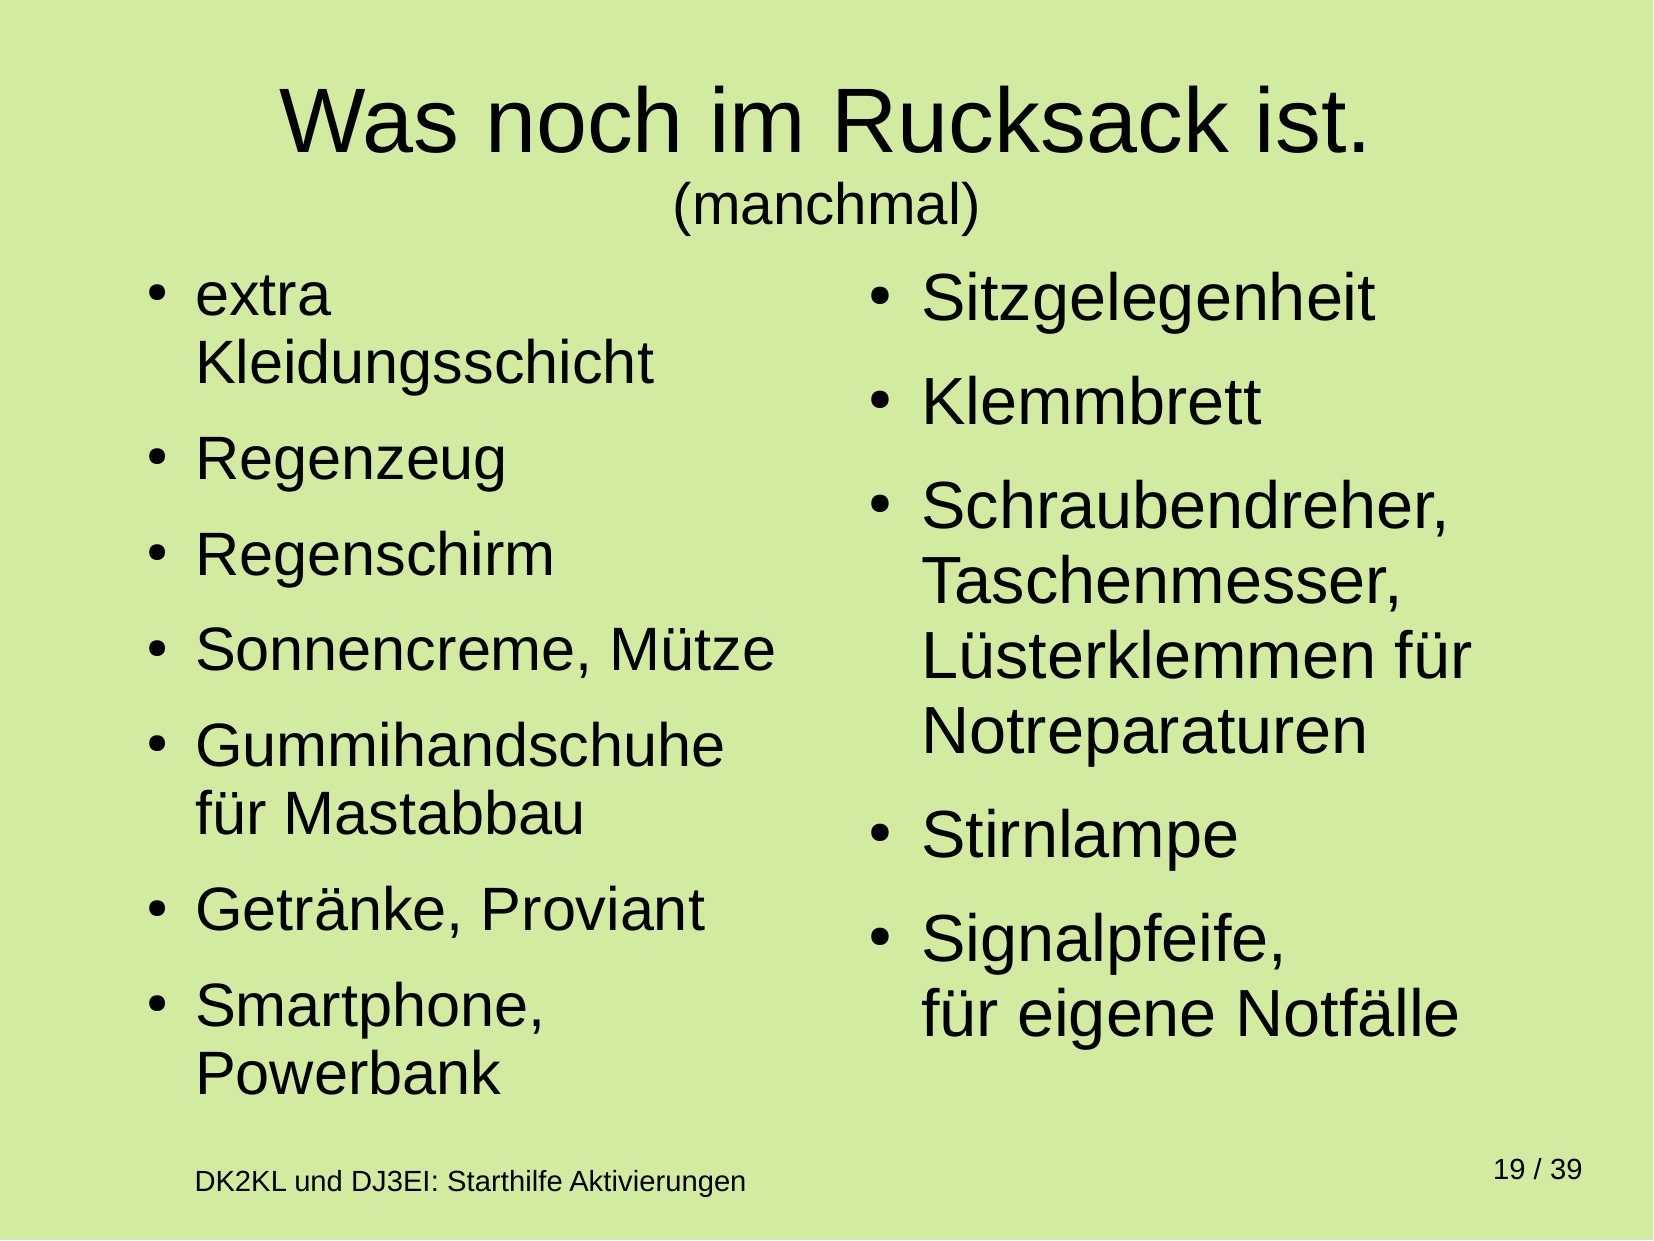

# Was noch im Rucksack ist. (manchmal)
extra Kleidungsschicht
Regenzeug
Regenschirm
Sonnencreme, Mütze
Gummihandschuhe für Mastabbau
Getränke, Proviant
Smartphone, Powerbank
Sitzgelegenheit
Klemmbrett
Schraubendreher, Taschenmesser, Lüsterklemmen für Notreparaturen
Stirnlampe
Signalpfeife,
für eigene Notfälle